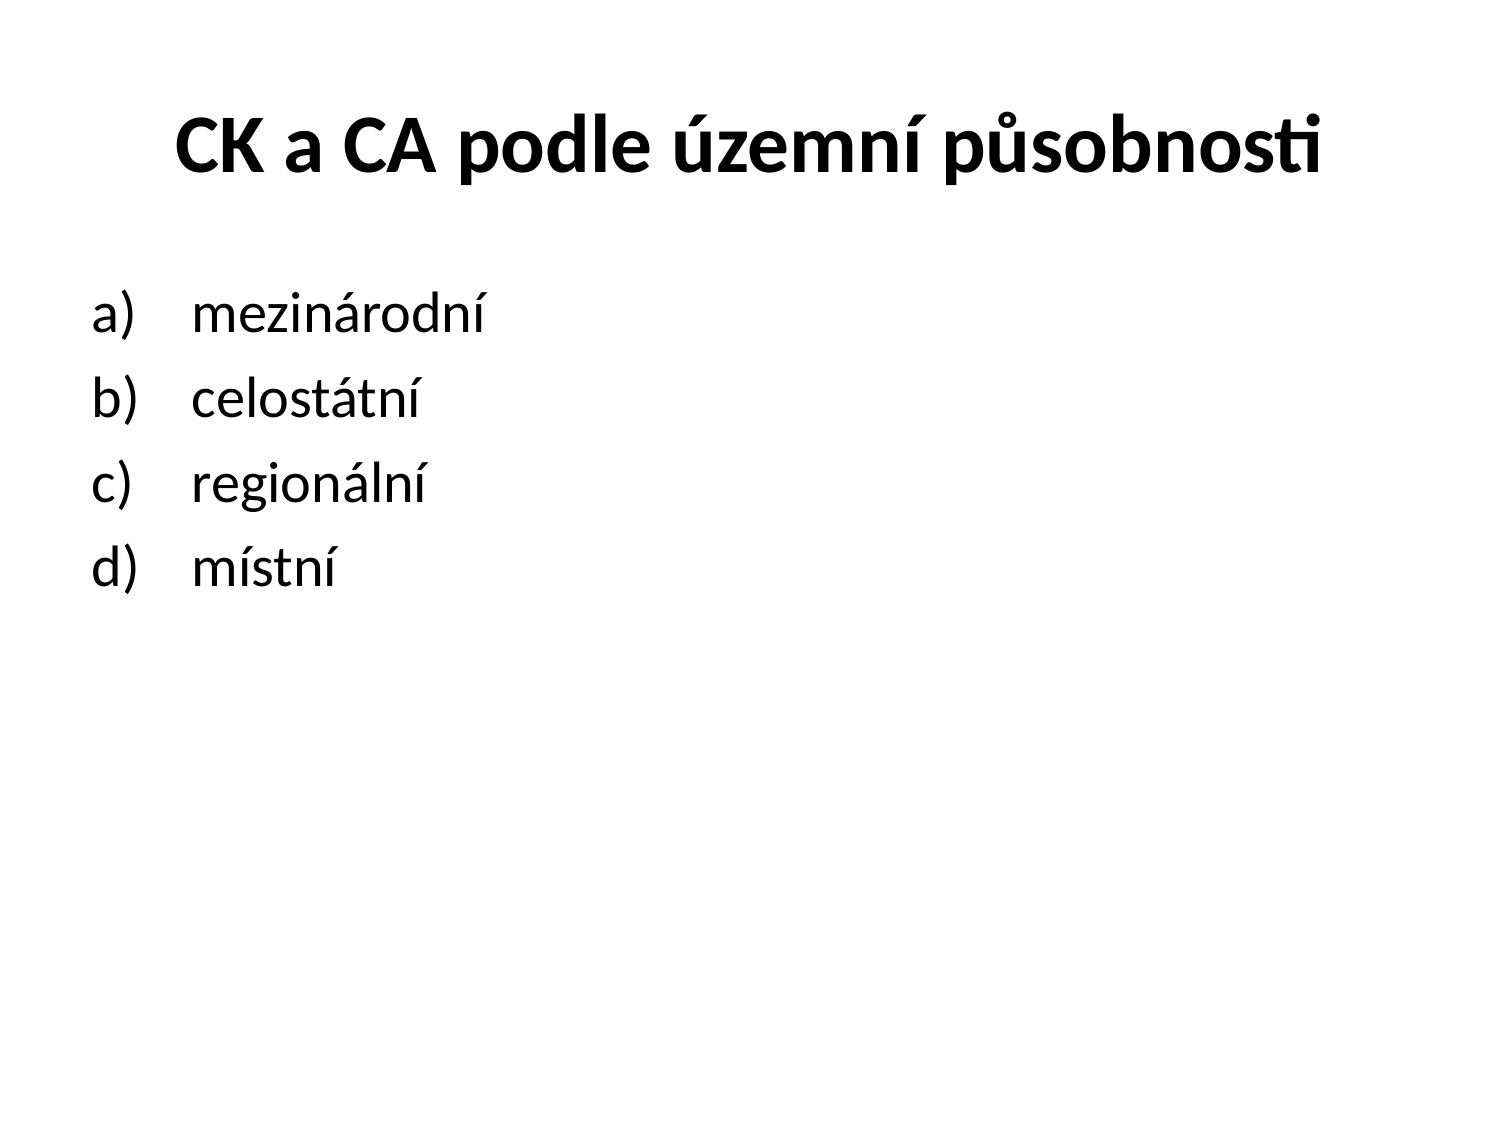

# CK a CA podle územní působnosti
mezinárodní
b)	celostátní
c)	regionální
d)	místní